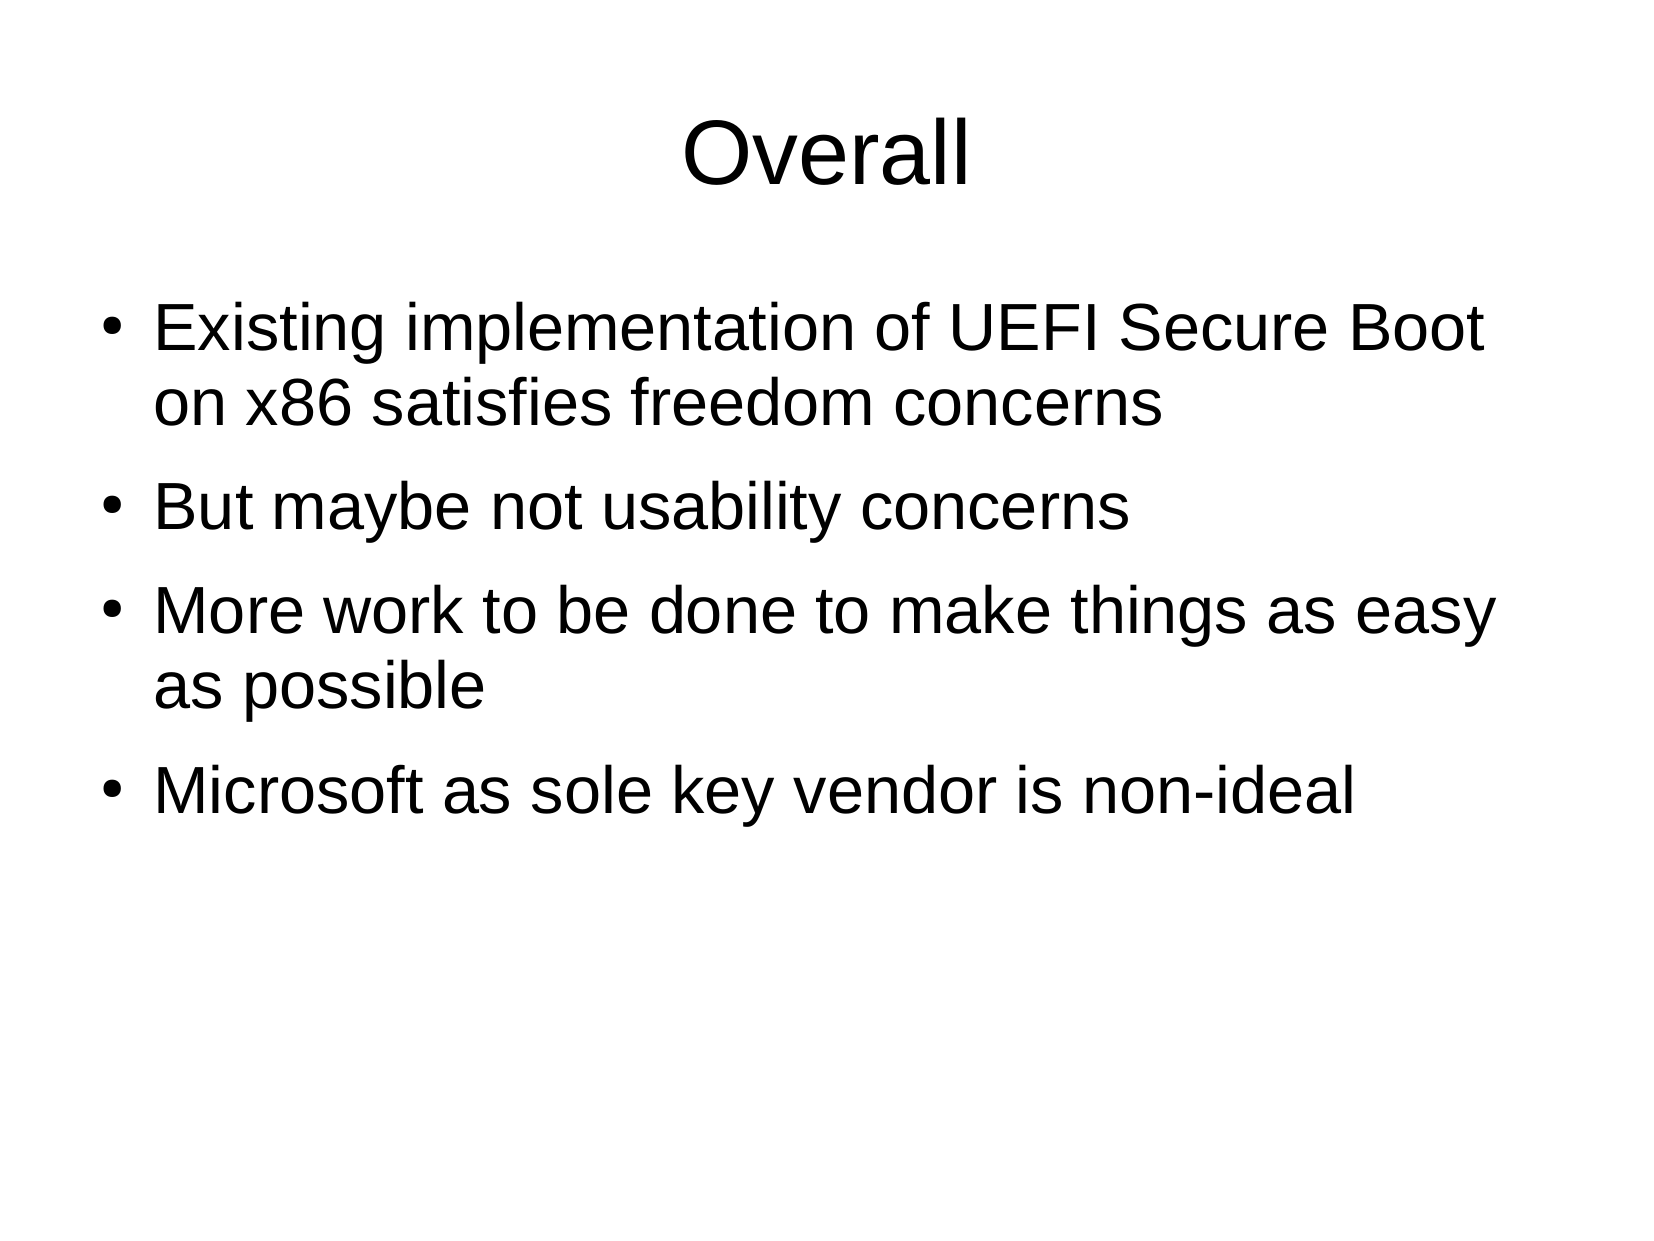

# Overall
Existing implementation of UEFI Secure Boot on x86 satisfies freedom concerns
But maybe not usability concerns
More work to be done to make things as easy as possible
Microsoft as sole key vendor is non-ideal